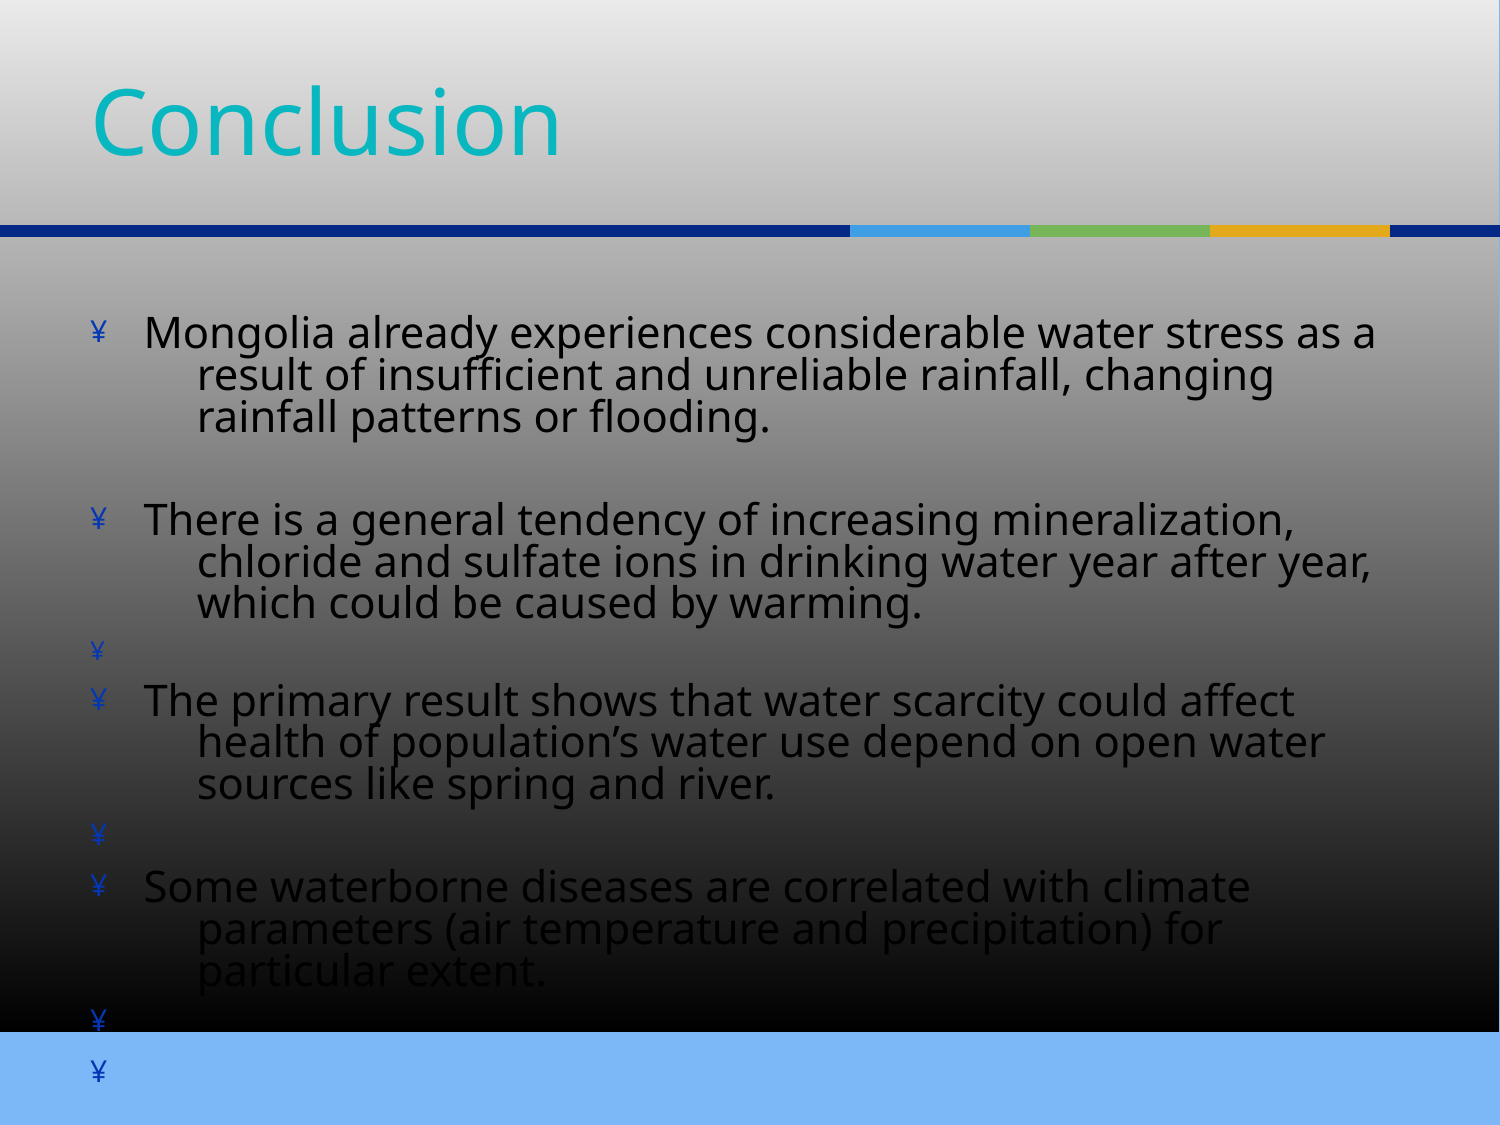

Conclusion
# Mongolia already experiences considerable water stress as a result of insufficient and unreliable rainfall, changing rainfall patterns or flooding.
There is a general tendency of increasing mineralization, chloride and sulfate ions in drinking water year after year, which could be caused by warming.
The primary result shows that water scarcity could affect health of population’s water use depend on open water sources like spring and river.
Some waterborne diseases are correlated with climate parameters (air temperature and precipitation) for particular extent.